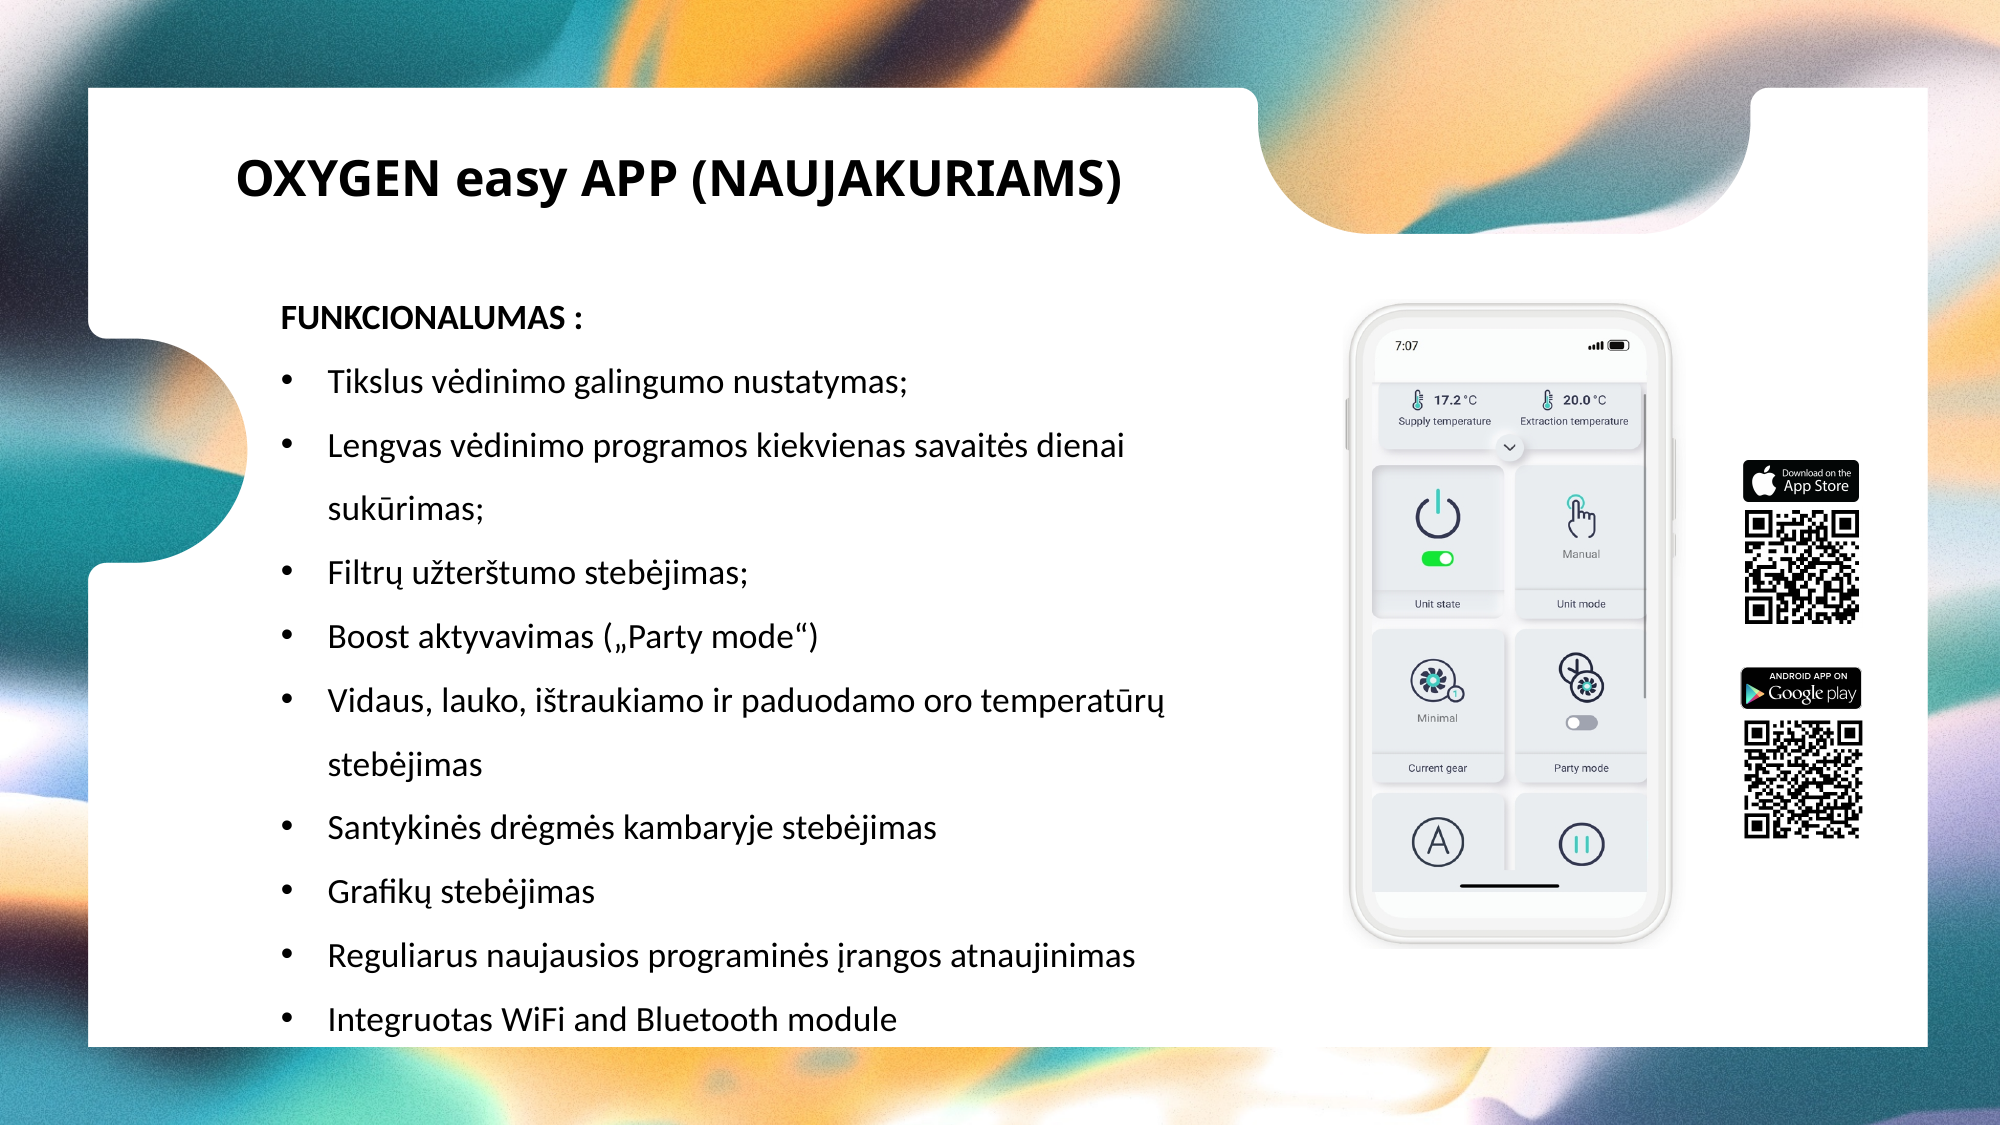

OXYGEN easy APP (NAUJAKURIAMS)
FUNKCIONALUMAS :
Tikslus vėdinimo galingumo nustatymas;
Lengvas vėdinimo programos kiekvienas savaitės dienai sukūrimas;
Filtrų užterštumo stebėjimas;
Boost aktyvavimas („Party mode“)
Vidaus, lauko, ištraukiamo ir paduodamo oro temperatūrų stebėjimas
Santykinės drėgmės kambaryje stebėjimas
Grafikų stebėjimas
Reguliarus naujausios programinės įrangos atnaujinimas
Integruotas WiFi and Bluetooth module